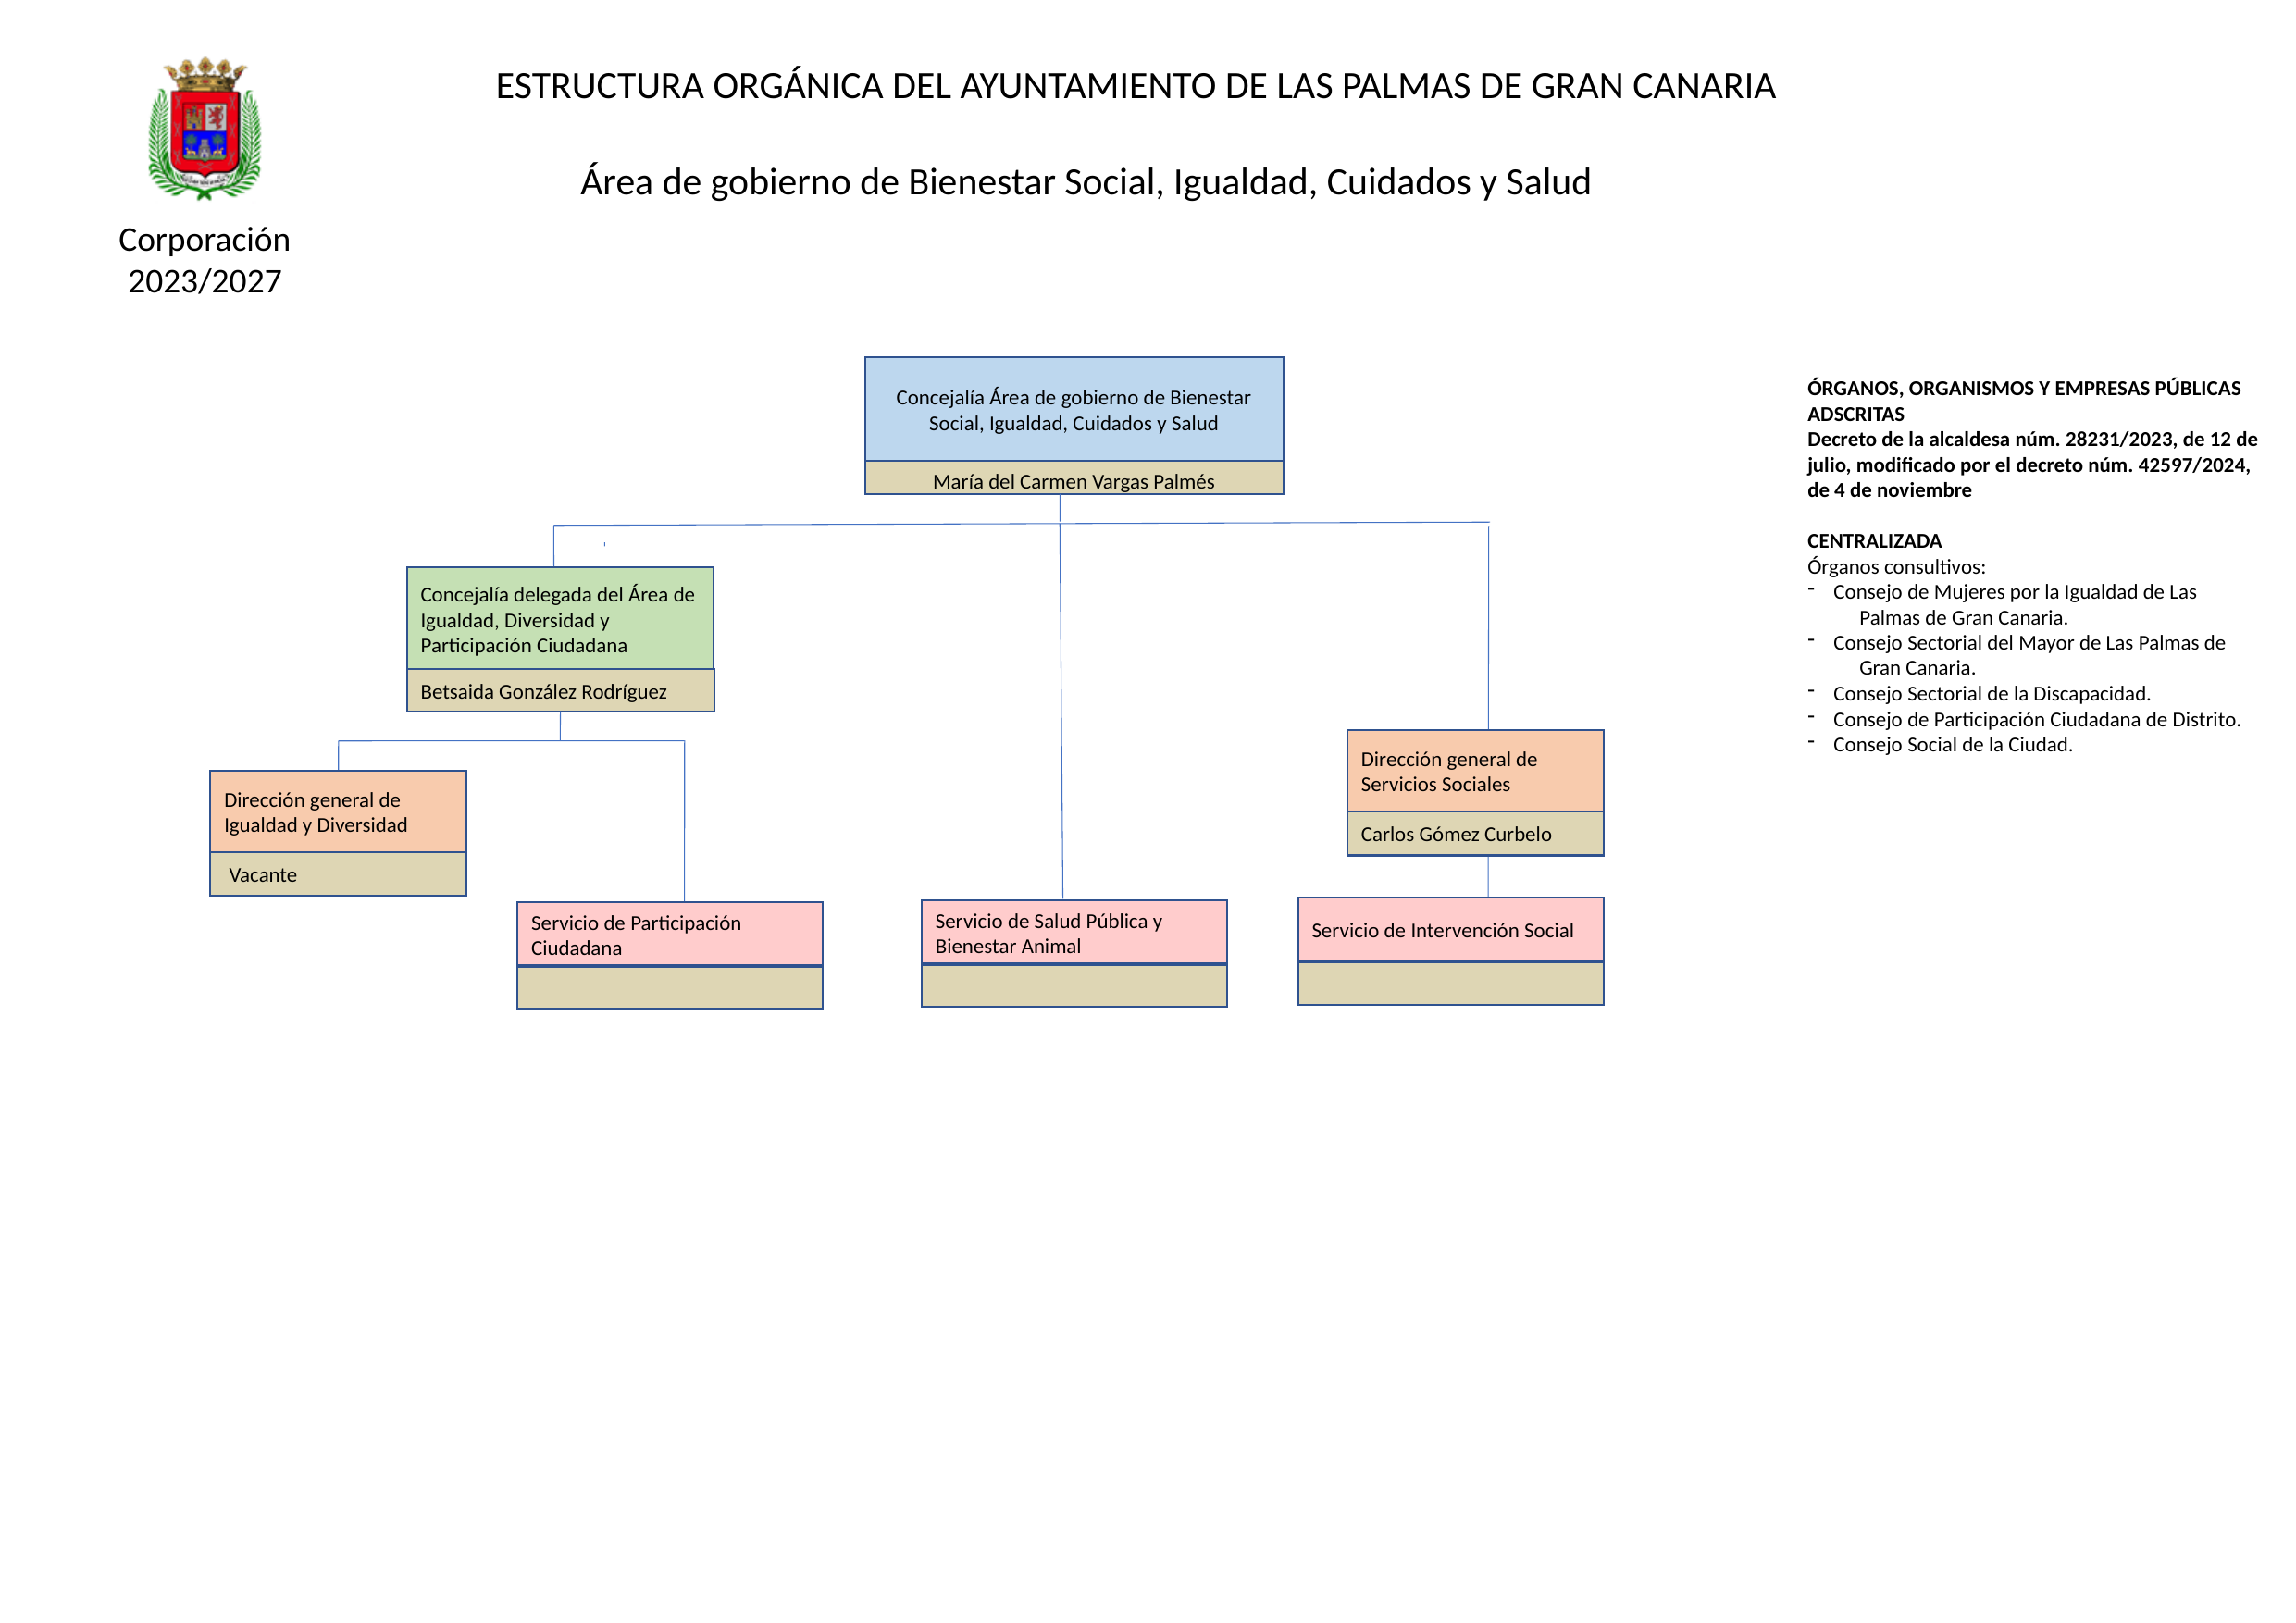

ESTRUCTURA ORGÁNICA DEL AYUNTAMIENTO DE LAS PALMAS DE GRAN CANARIA
Área de gobierno de Bienestar Social, Igualdad, Cuidados y Salud
Corporación
2023/2027
Concejalía Área de gobierno de Bienestar Social, Igualdad, Cuidados y Salud
María del Carmen Vargas Palmés
ÓRGANOS, ORGANISMOS Y EMPRESAS PÚBLICAS ADSCRITAS
Decreto de la alcaldesa núm. 28231/2023, de 12 de julio, modificado por el decreto núm. 42597/2024, de 4 de noviembre
CENTRALIZADA
Órganos consultivos:
Consejo de Mujeres por la Igualdad de Las Palmas de Gran Canaria.
Consejo Sectorial del Mayor de Las Palmas de Gran Canaria.
Consejo Sectorial de la Discapacidad.
Consejo de Participación Ciudadana de Distrito.
Consejo Social de la Ciudad.
Concejalía delegada del Área de Igualdad, Diversidad y Participación Ciudadana
Betsaida González Rodríguez
Dirección general de Servicios Sociales
Carlos Gómez Curbelo
Dirección general de Igualdad y Diversidad
 Vacante
Servicio de Intervención Social
Servicio de Salud Pública y Bienestar Animal
Servicio de Participación Ciudadana